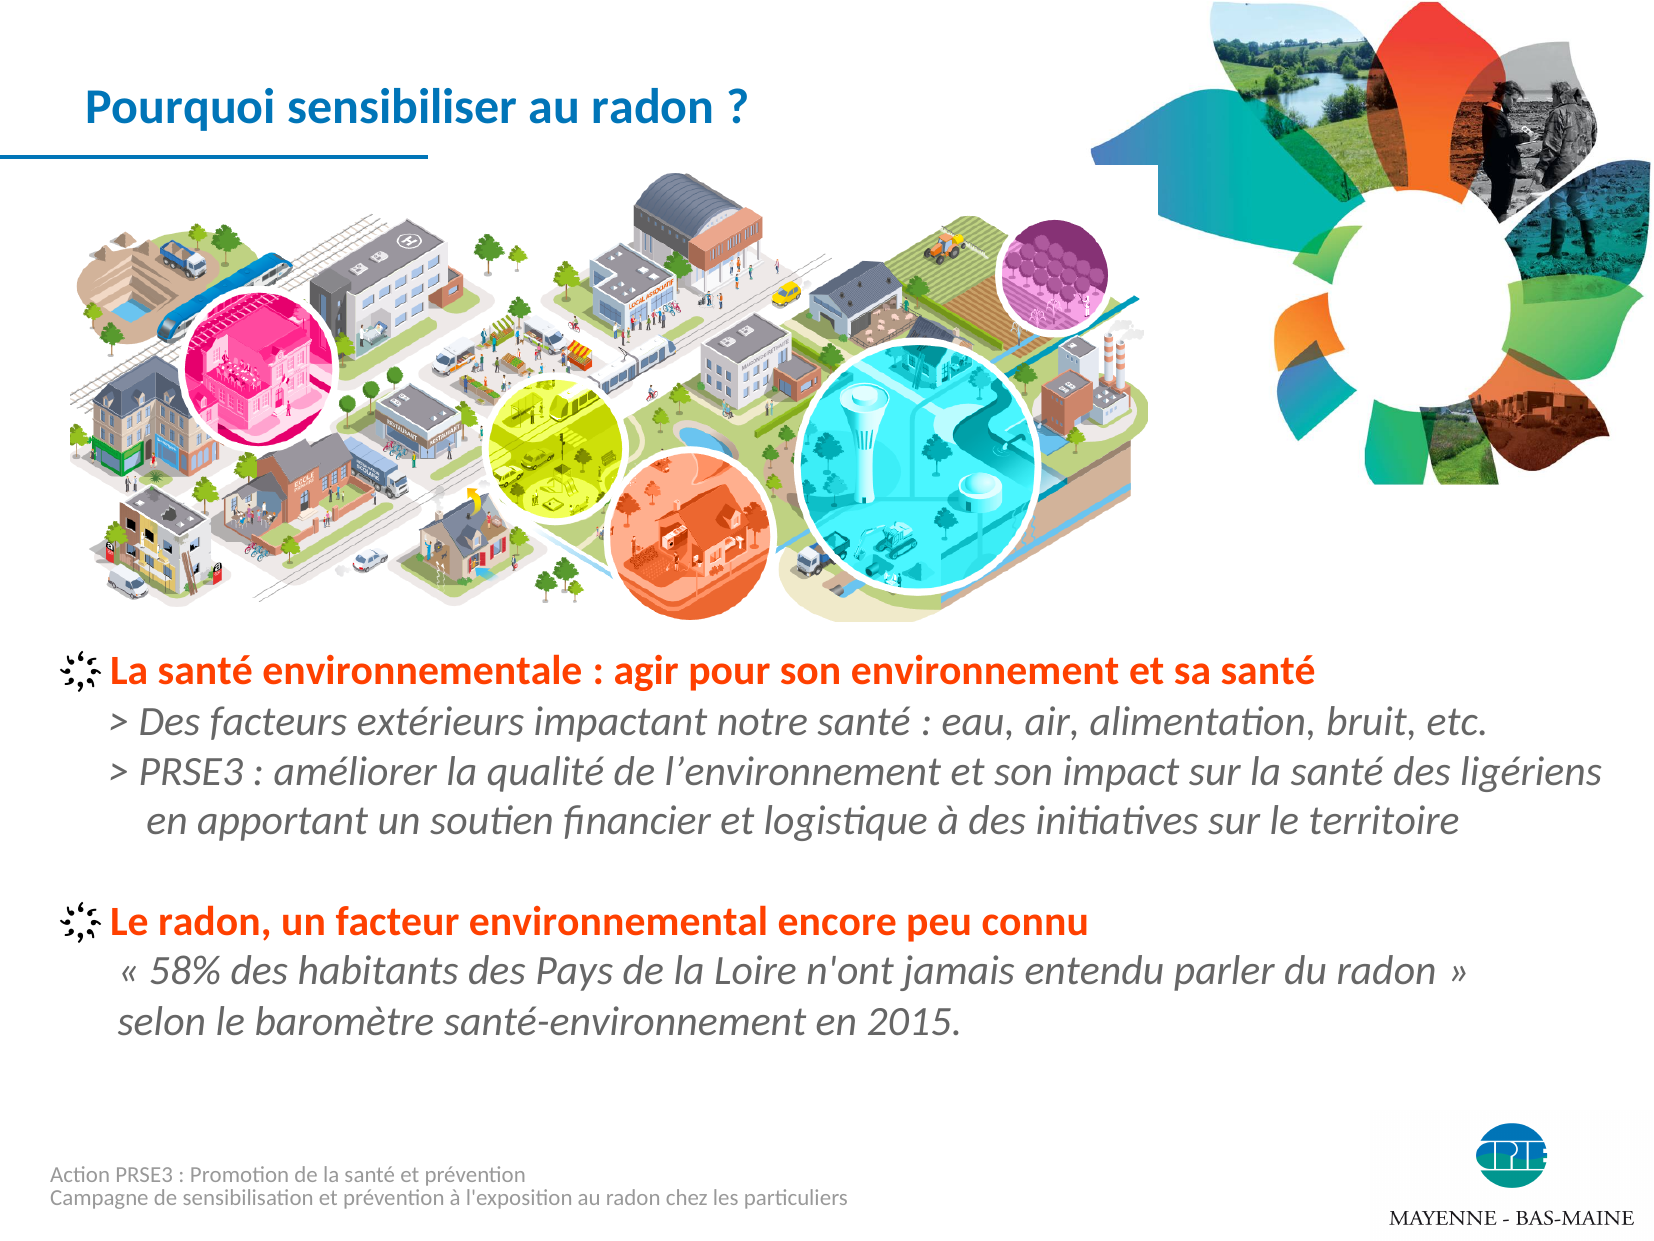

Pourquoi sensibiliser au radon ?
 ҉ La santé environnementale : agir pour son environnement et sa santé
 > Des facteurs extérieurs impactant notre santé : eau, air, alimentation, bruit, etc.
 > PRSE3 : améliorer la qualité de l’environnement et son impact sur la santé des ligériens
 en apportant un soutien financier et logistique à des initiatives sur le territoire
 ҉ Le radon, un facteur environnemental encore peu connu
 « 58% des habitants des Pays de la Loire n'ont jamais entendu parler du radon »
 selon le baromètre santé-environnement en 2015.
Action PRSE3 : Promotion de la santé et prévention
Campagne de sensibilisation et prévention à l'exposition au radon chez les particuliers